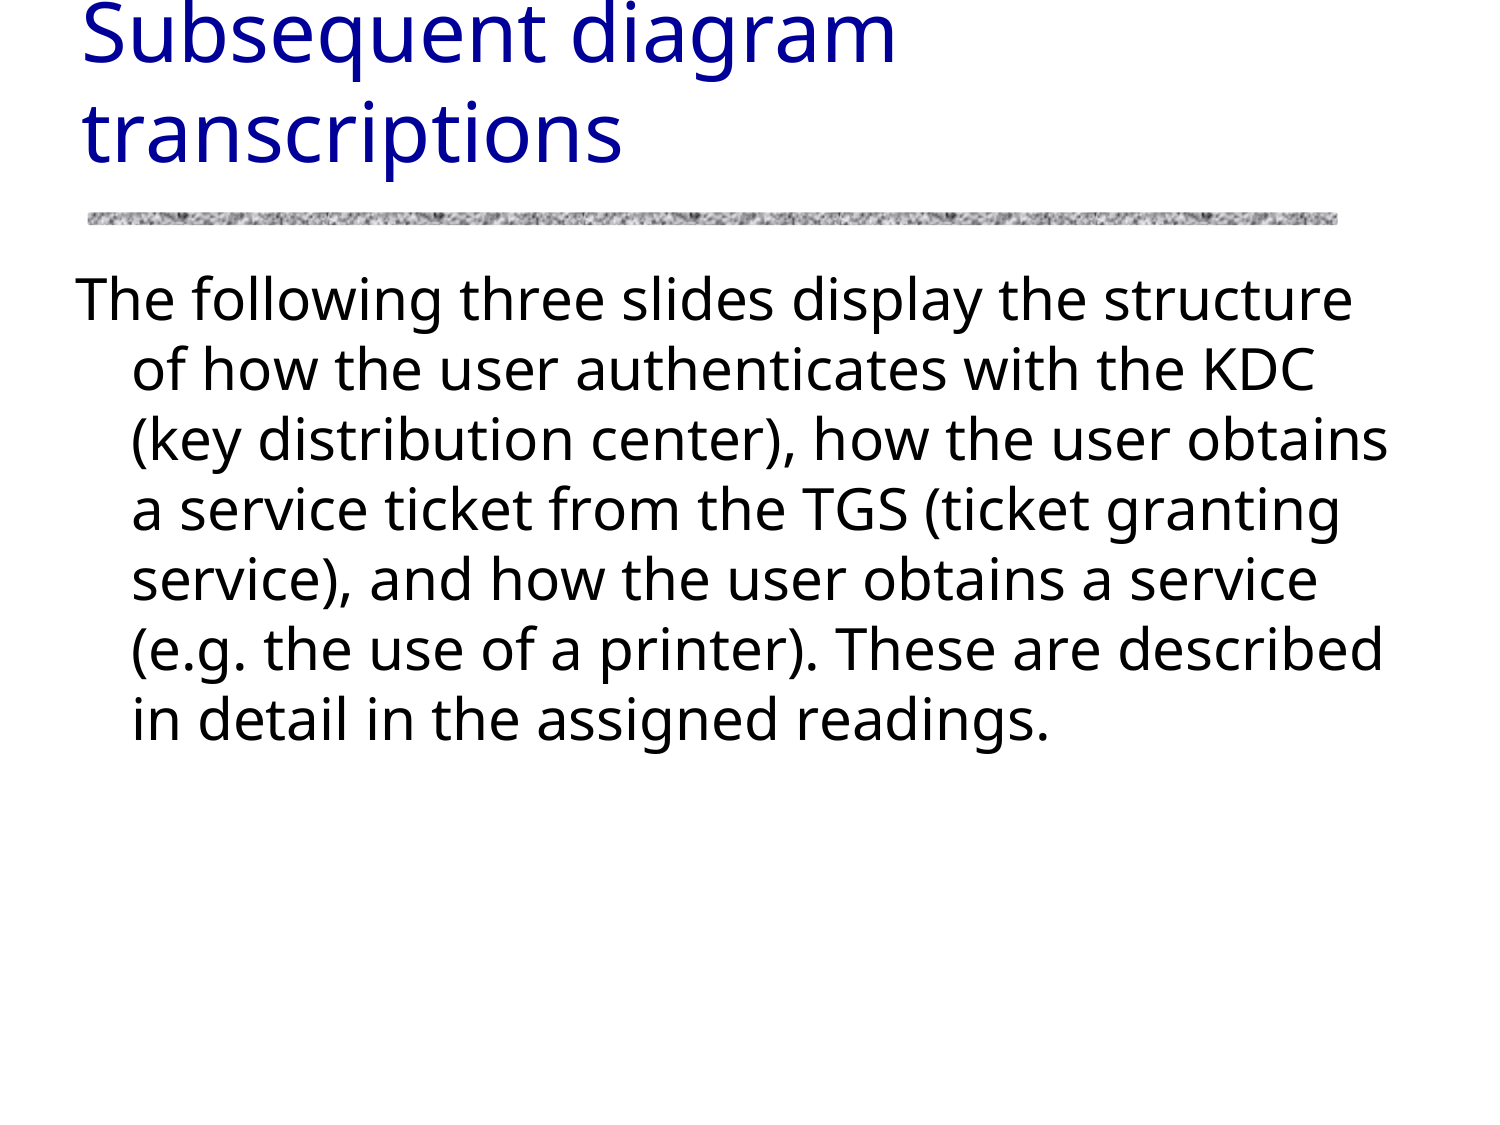

# Subsequent diagram transcriptions
The following three slides display the structure of how the user authenticates with the KDC (key distribution center), how the user obtains a service ticket from the TGS (ticket granting service), and how the user obtains a service (e.g. the use of a printer). These are described in detail in the assigned readings.